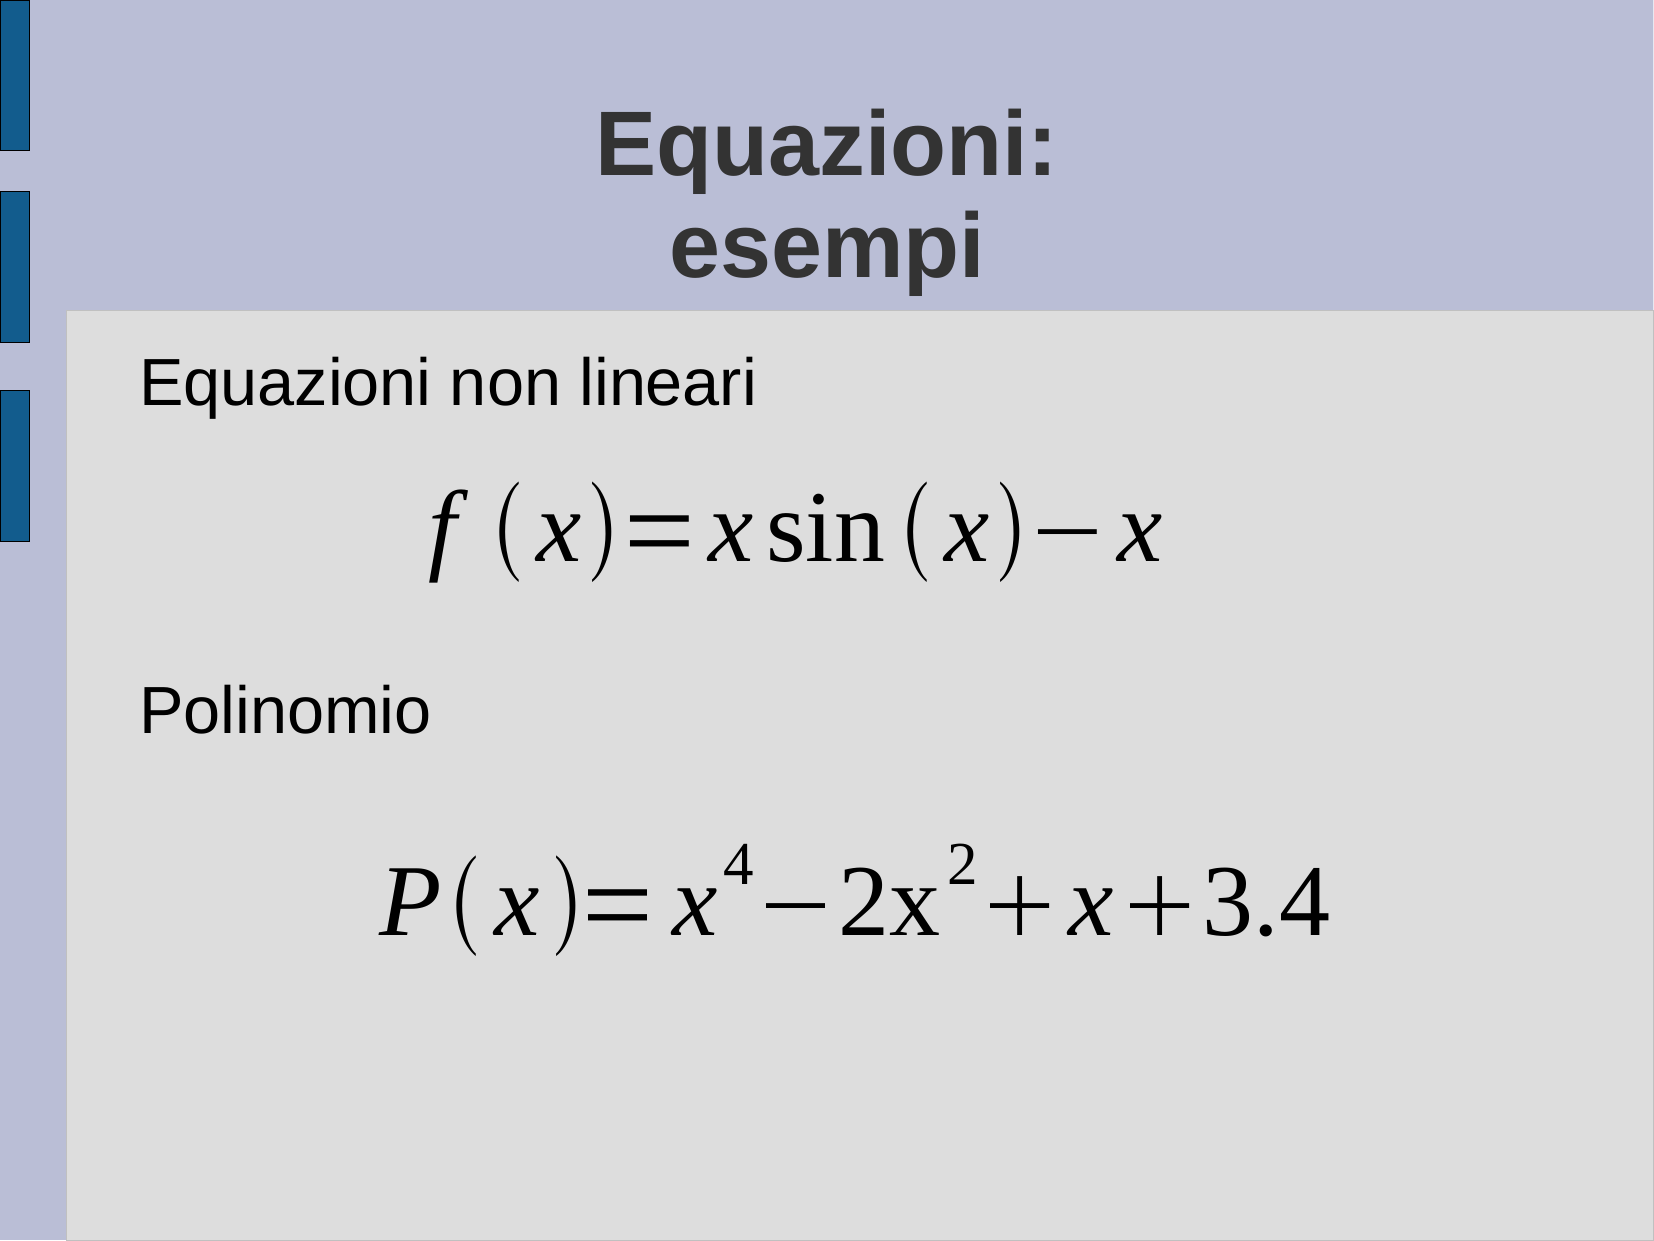

# Equazioni: esempi
Equazioni non lineari
Polinomio